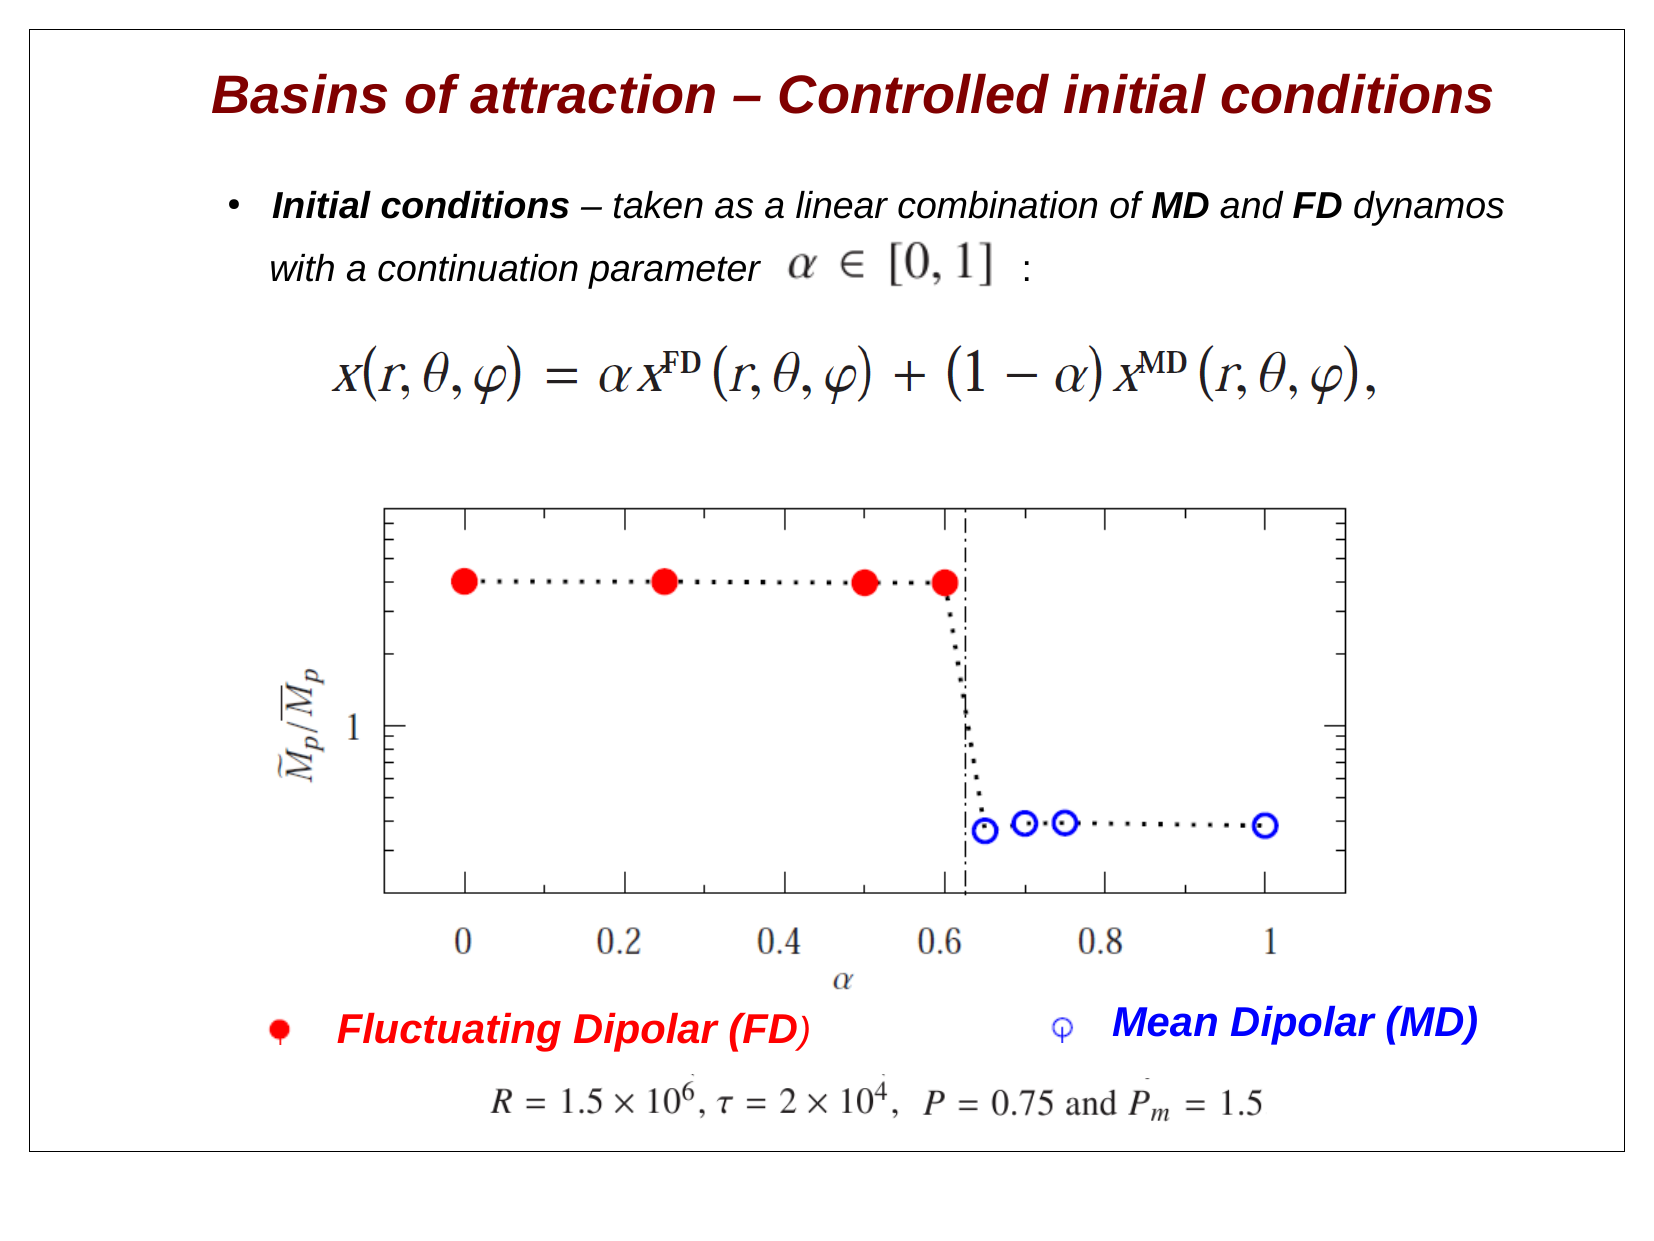

Basins of attraction – Controlled initial conditions
 Initial conditions – taken as a linear combination of MD and FD dynamos
 with a continuation parameter :
Mean Dipolar (MD)
Fluctuating Dipolar (FD)